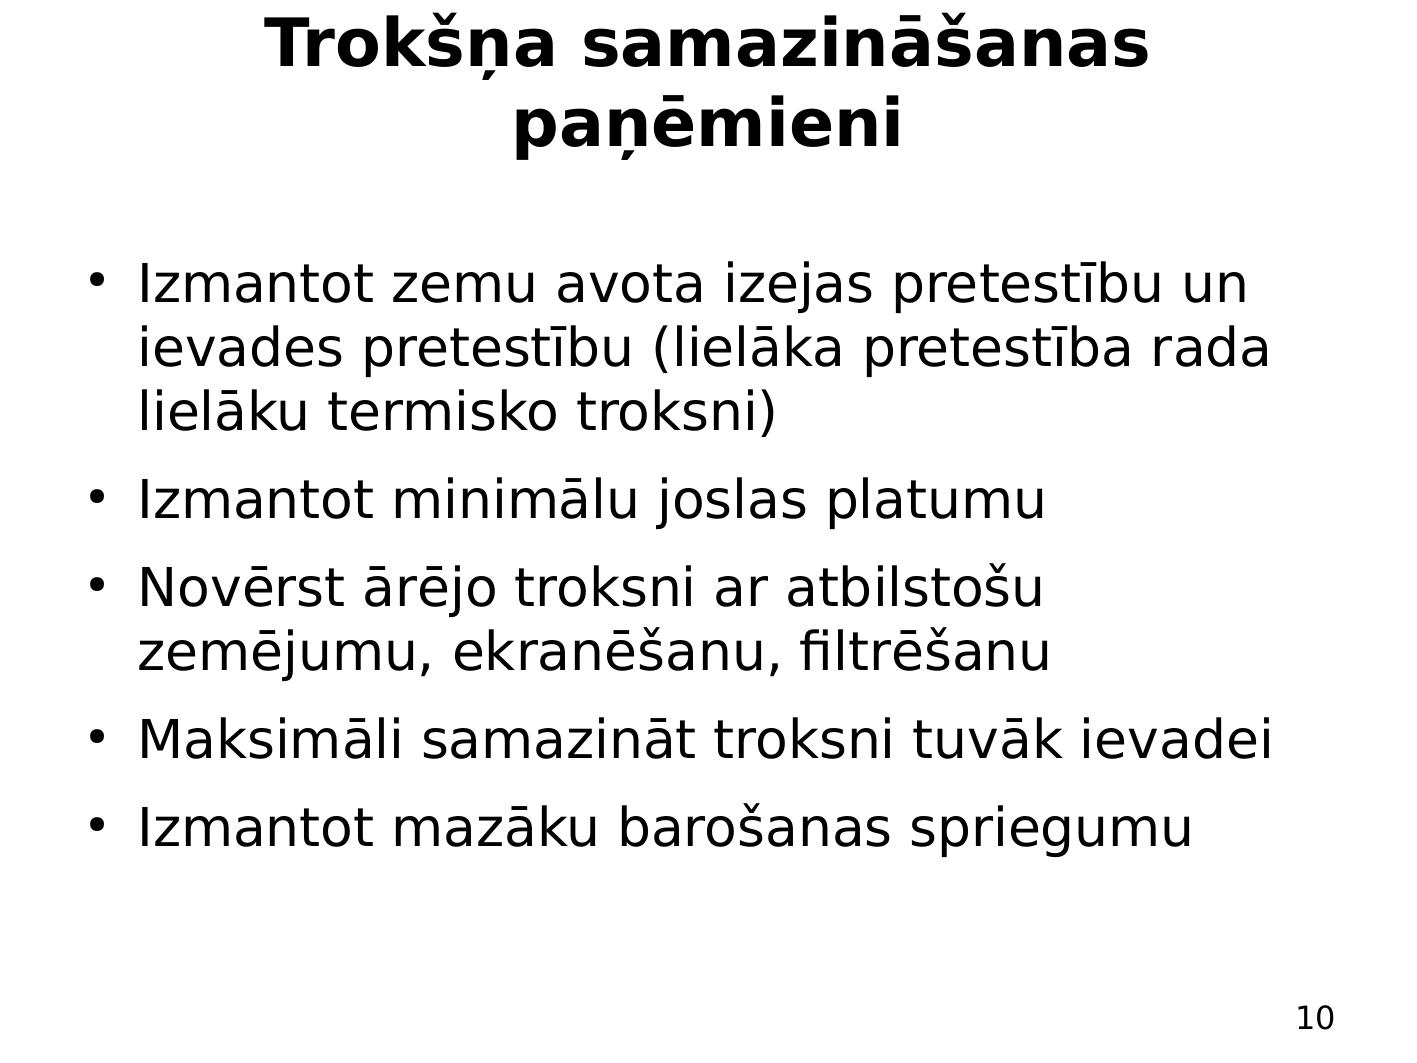

# Trokšņa samazināšanas paņēmieni
Izmantot zemu avota izejas pretestību un ievades pretestību (lielāka pretestība rada lielāku termisko troksni)
Izmantot minimālu joslas platumu
Novērst ārējo troksni ar atbilstošu zemējumu, ekranēšanu, filtrēšanu
Maksimāli samazināt troksni tuvāk ievadei
Izmantot mazāku barošanas spriegumu